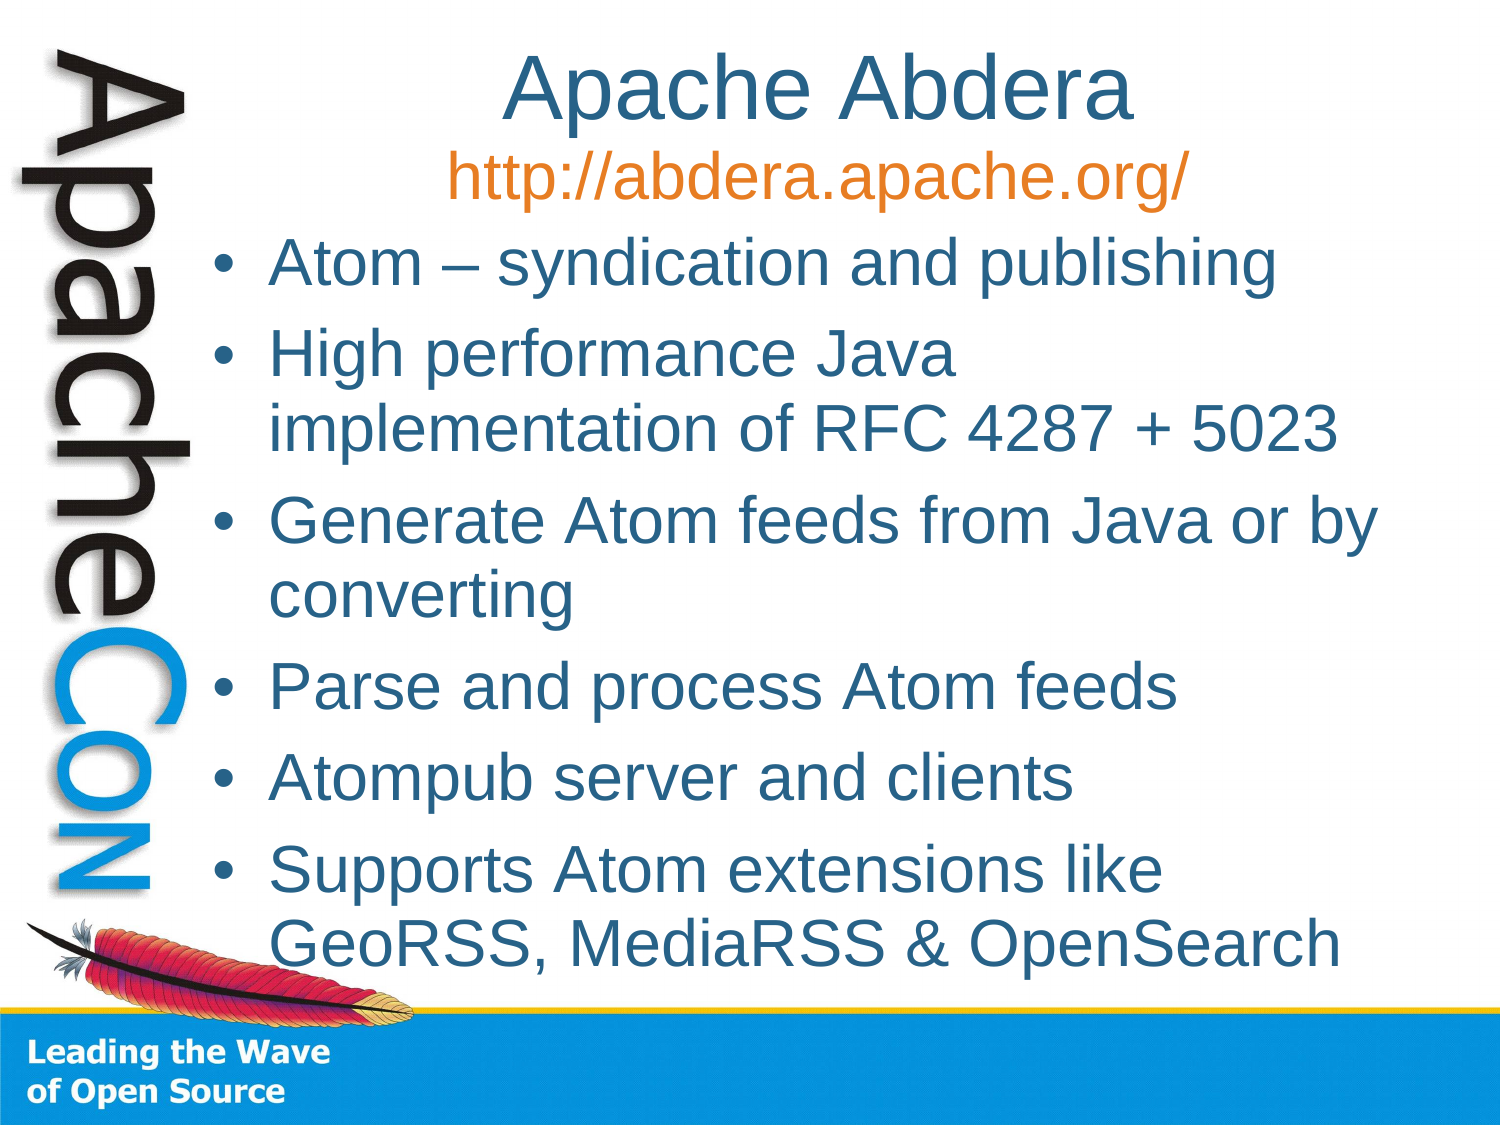

# Apache Abdera http://abdera.apache.org/
Atom – syndication and publishing
High performance Java implementation of RFC 4287 + 5023
Generate Atom feeds from Java or by converting
Parse and process Atom feeds
Atompub server and clients
Supports Atom extensions like GeoRSS, MediaRSS & OpenSearch